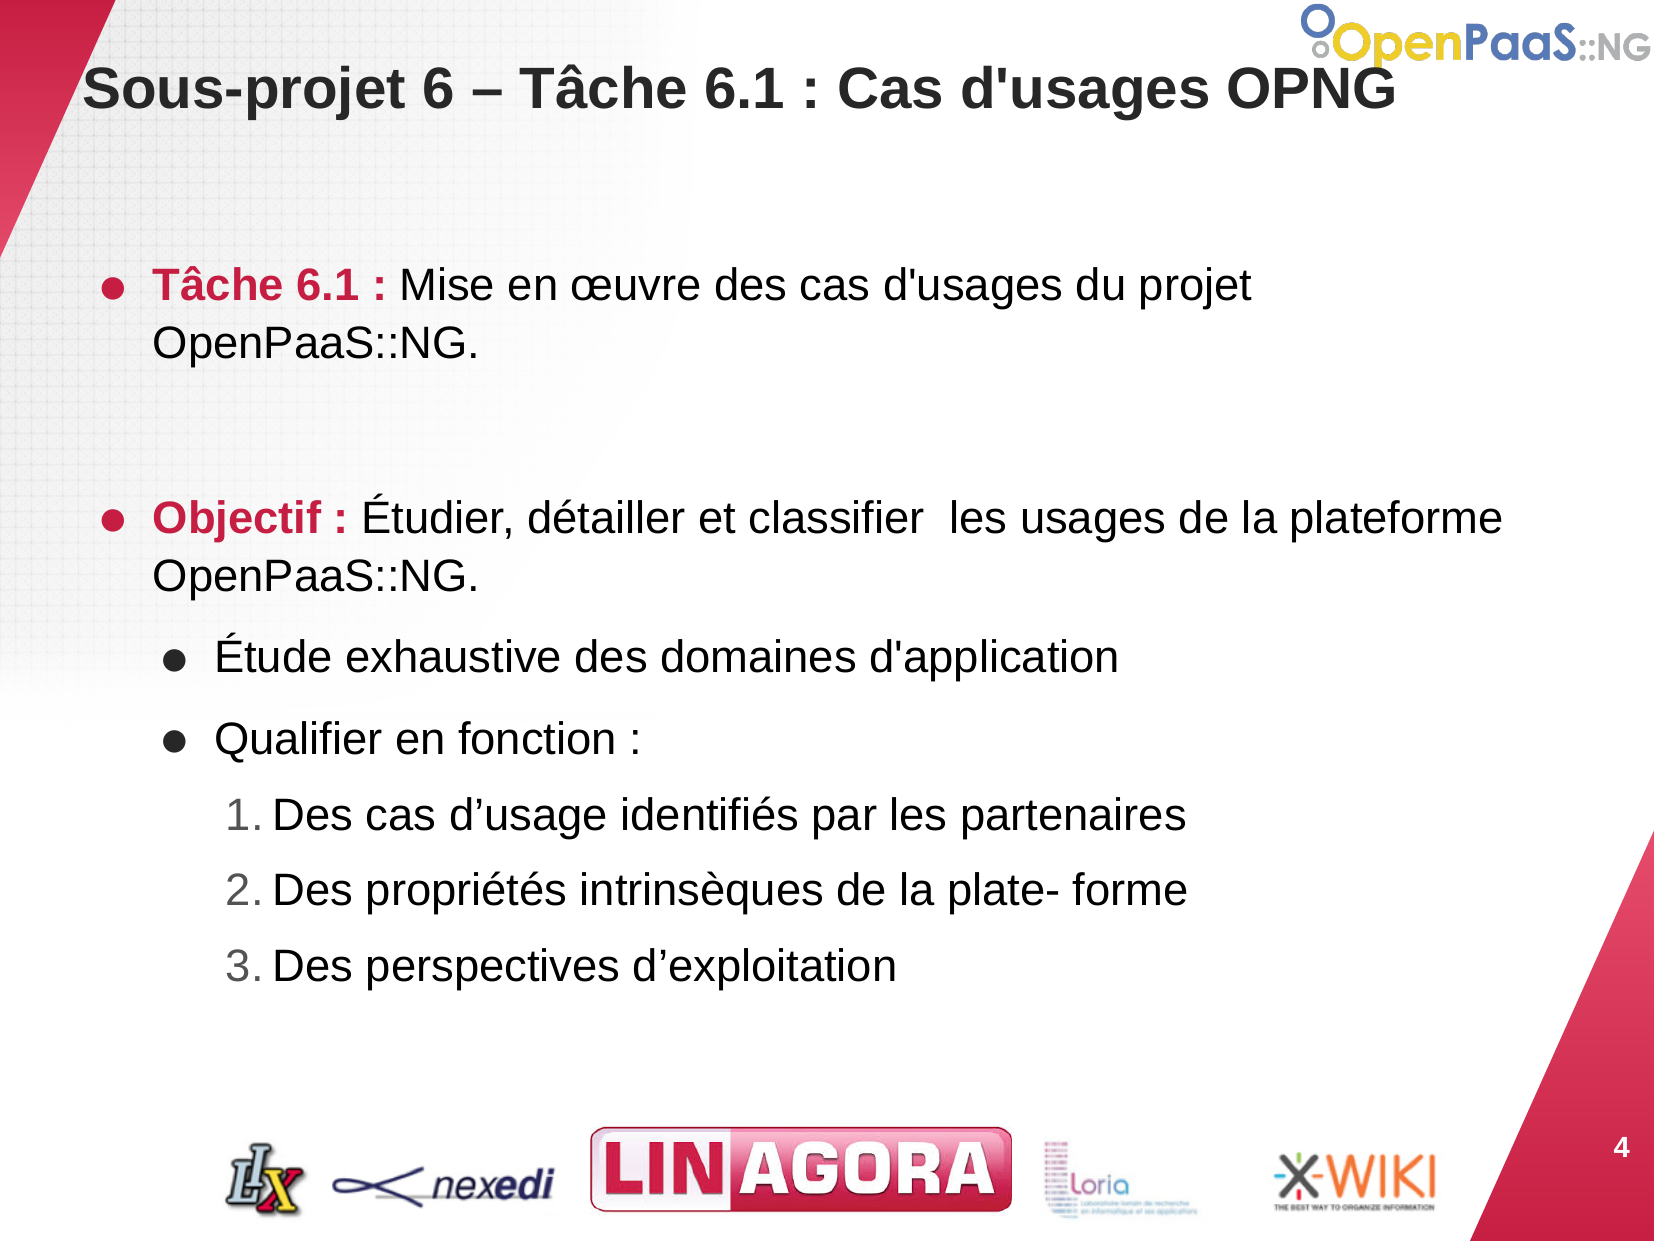

Sous-projet 6 – Tâche 6.1 : Cas d'usages OPNG
# Tâche 6.1 : Mise en œuvre des cas d'usages du projet OpenPaaS::NG.
Objectif : Étudier, détailler et classifier les usages de la plateforme OpenPaaS::NG.
Étude exhaustive des domaines d'application
Qualifier en fonction :
Des cas d’usage identifiés par les partenaires
Des propriétés intrinsèques de la plate- forme
Des perspectives d’exploitation
4